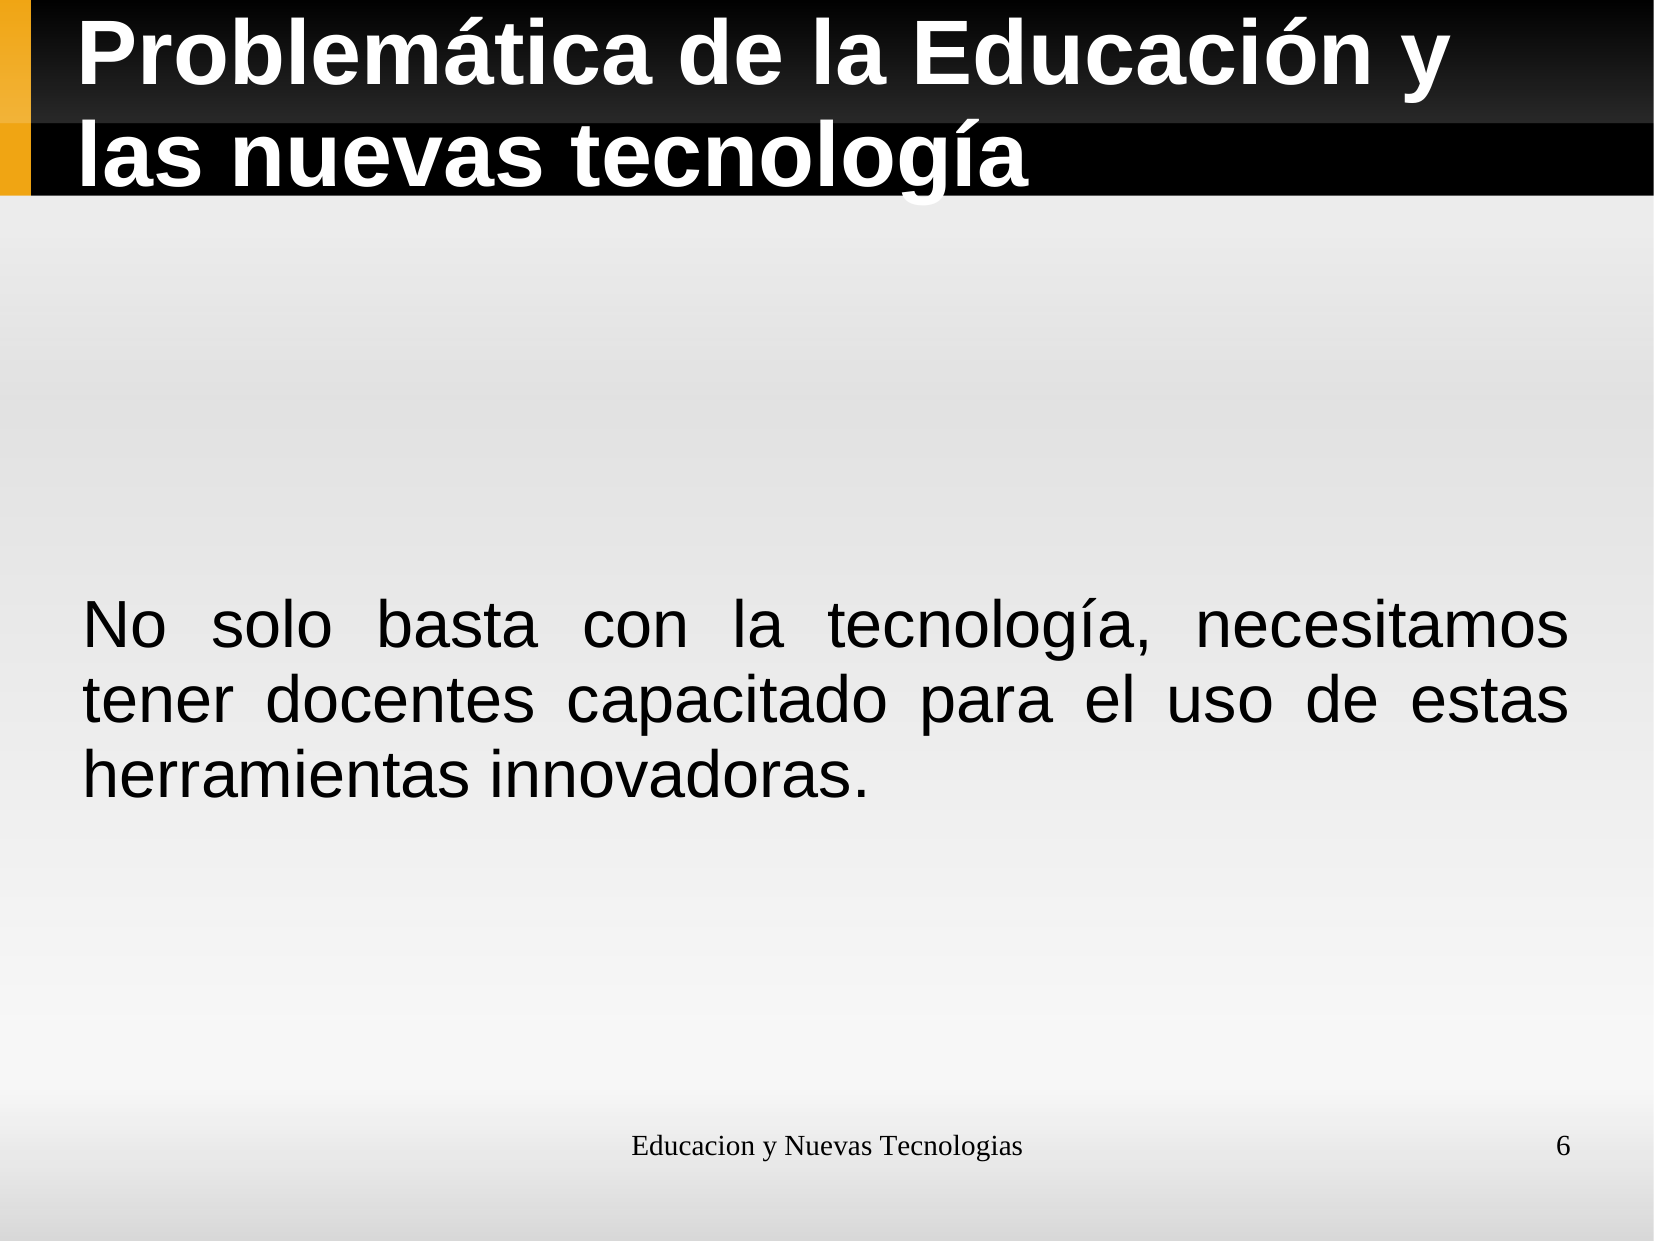

# Problemática de la Educación y las nuevas tecnología
No solo basta con la tecnología, necesitamos tener docentes capacitado para el uso de estas herramientas innovadoras.
Educacion y Nuevas Tecnologias
6